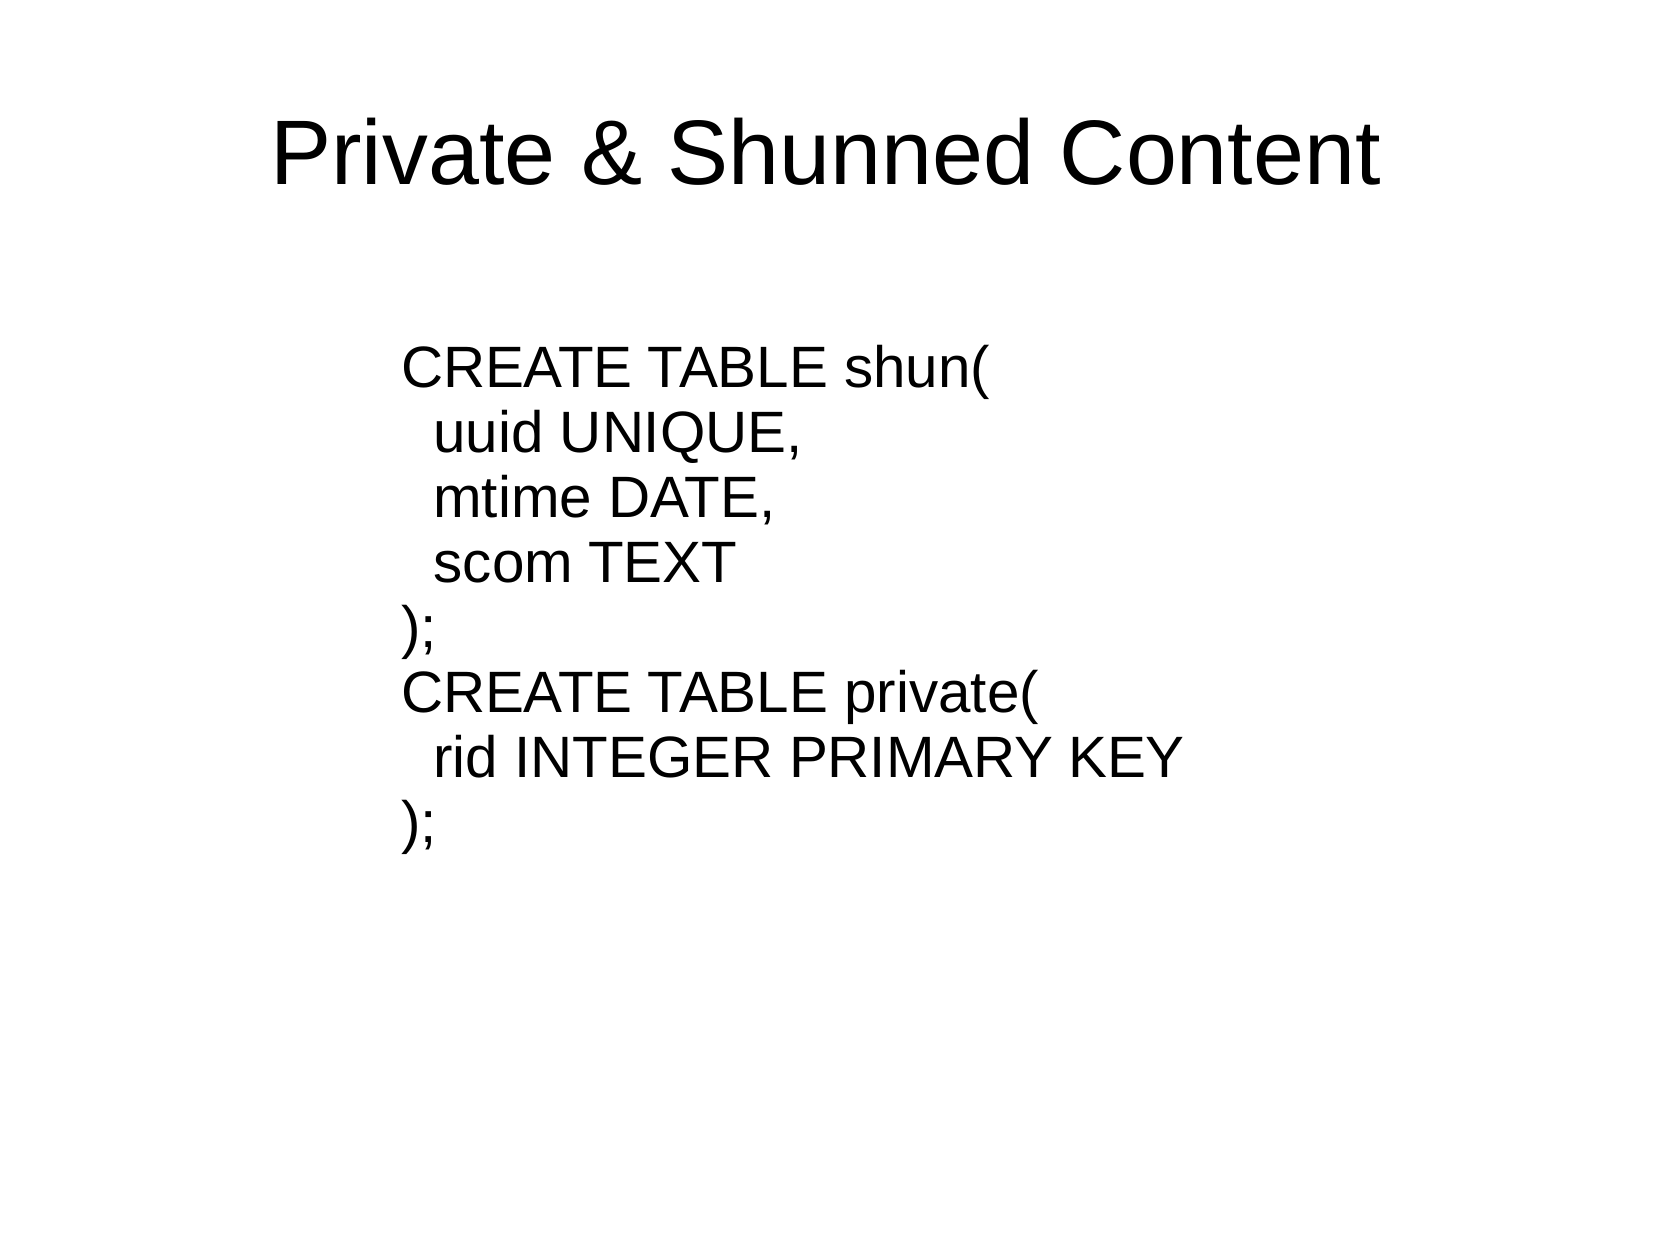

# Private & Shunned Content
CREATE TABLE shun(
 uuid UNIQUE,
 mtime DATE,
 scom TEXT
);
CREATE TABLE private(
 rid INTEGER PRIMARY KEY
);